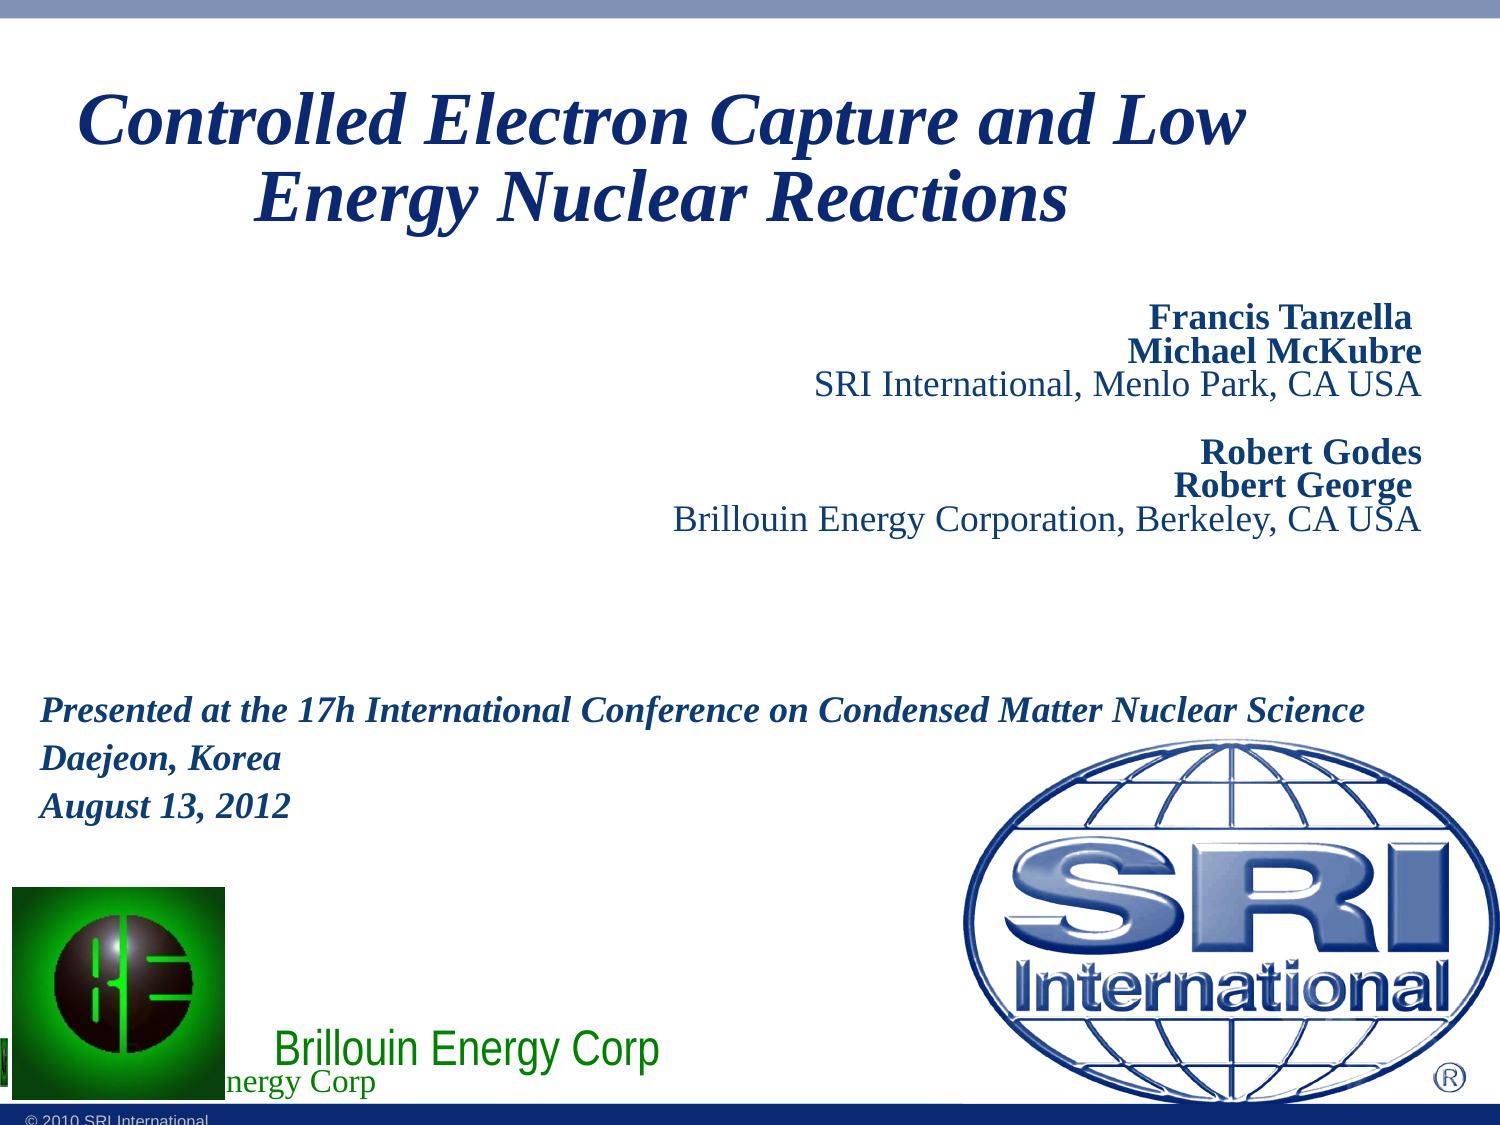

# Controlled Electron Capture and Low Energy Nuclear Reactions
Francis Tanzella
Michael McKubre
SRI International, Menlo Park, CA USA
Robert Godes
Robert George
Brillouin Energy Corporation, Berkeley, CA USA
Presented at the 17h International Conference on Condensed Matter Nuclear Science
Daejeon, Korea
August 13, 2012